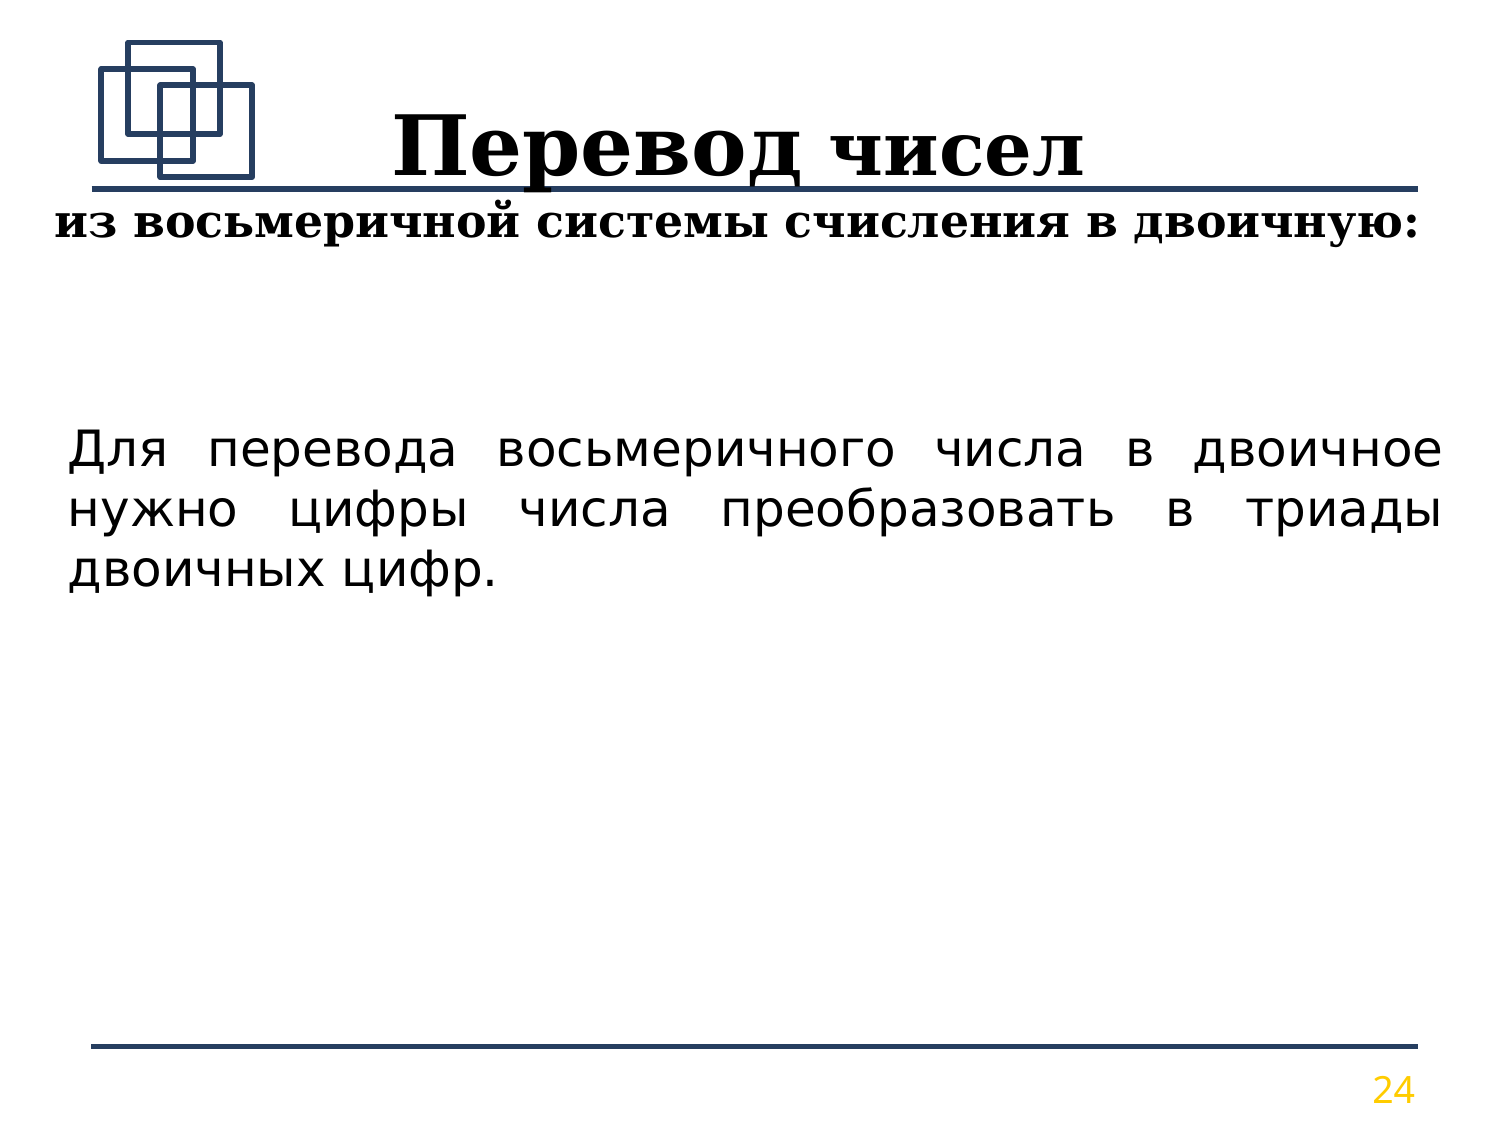

# Перевод чисел из восьмеричной системы счисления в двоичную:
Для перевода восьмеричного числа в двоичное нужно цифры числа преобразовать в триады двоичных цифр.